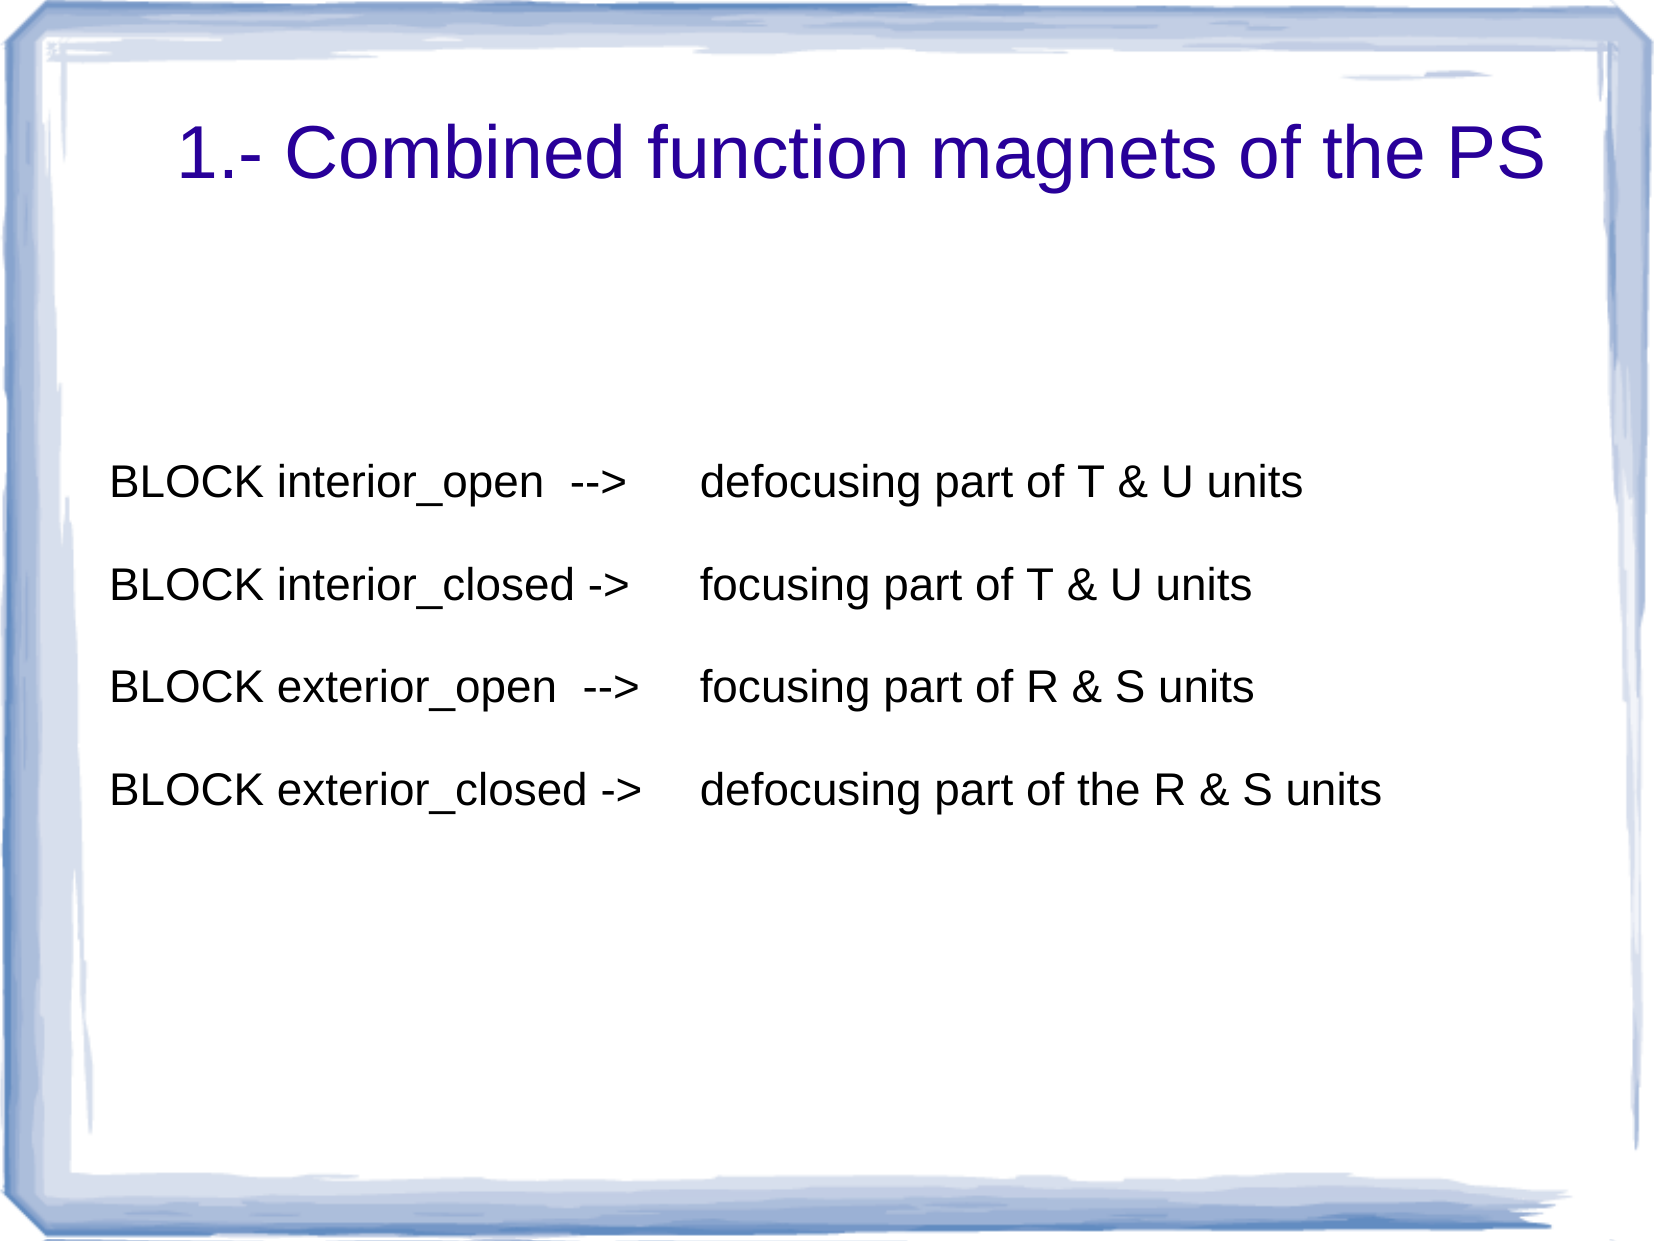

# 1.- Combined function magnets of the PS
BLOCK interior_open --> 	defocusing part of T & U units
BLOCK interior_closed -> 	focusing part of T & U units
BLOCK exterior_open --> 	focusing part of R & S units
BLOCK exterior_closed -> 	defocusing part of the R & S units